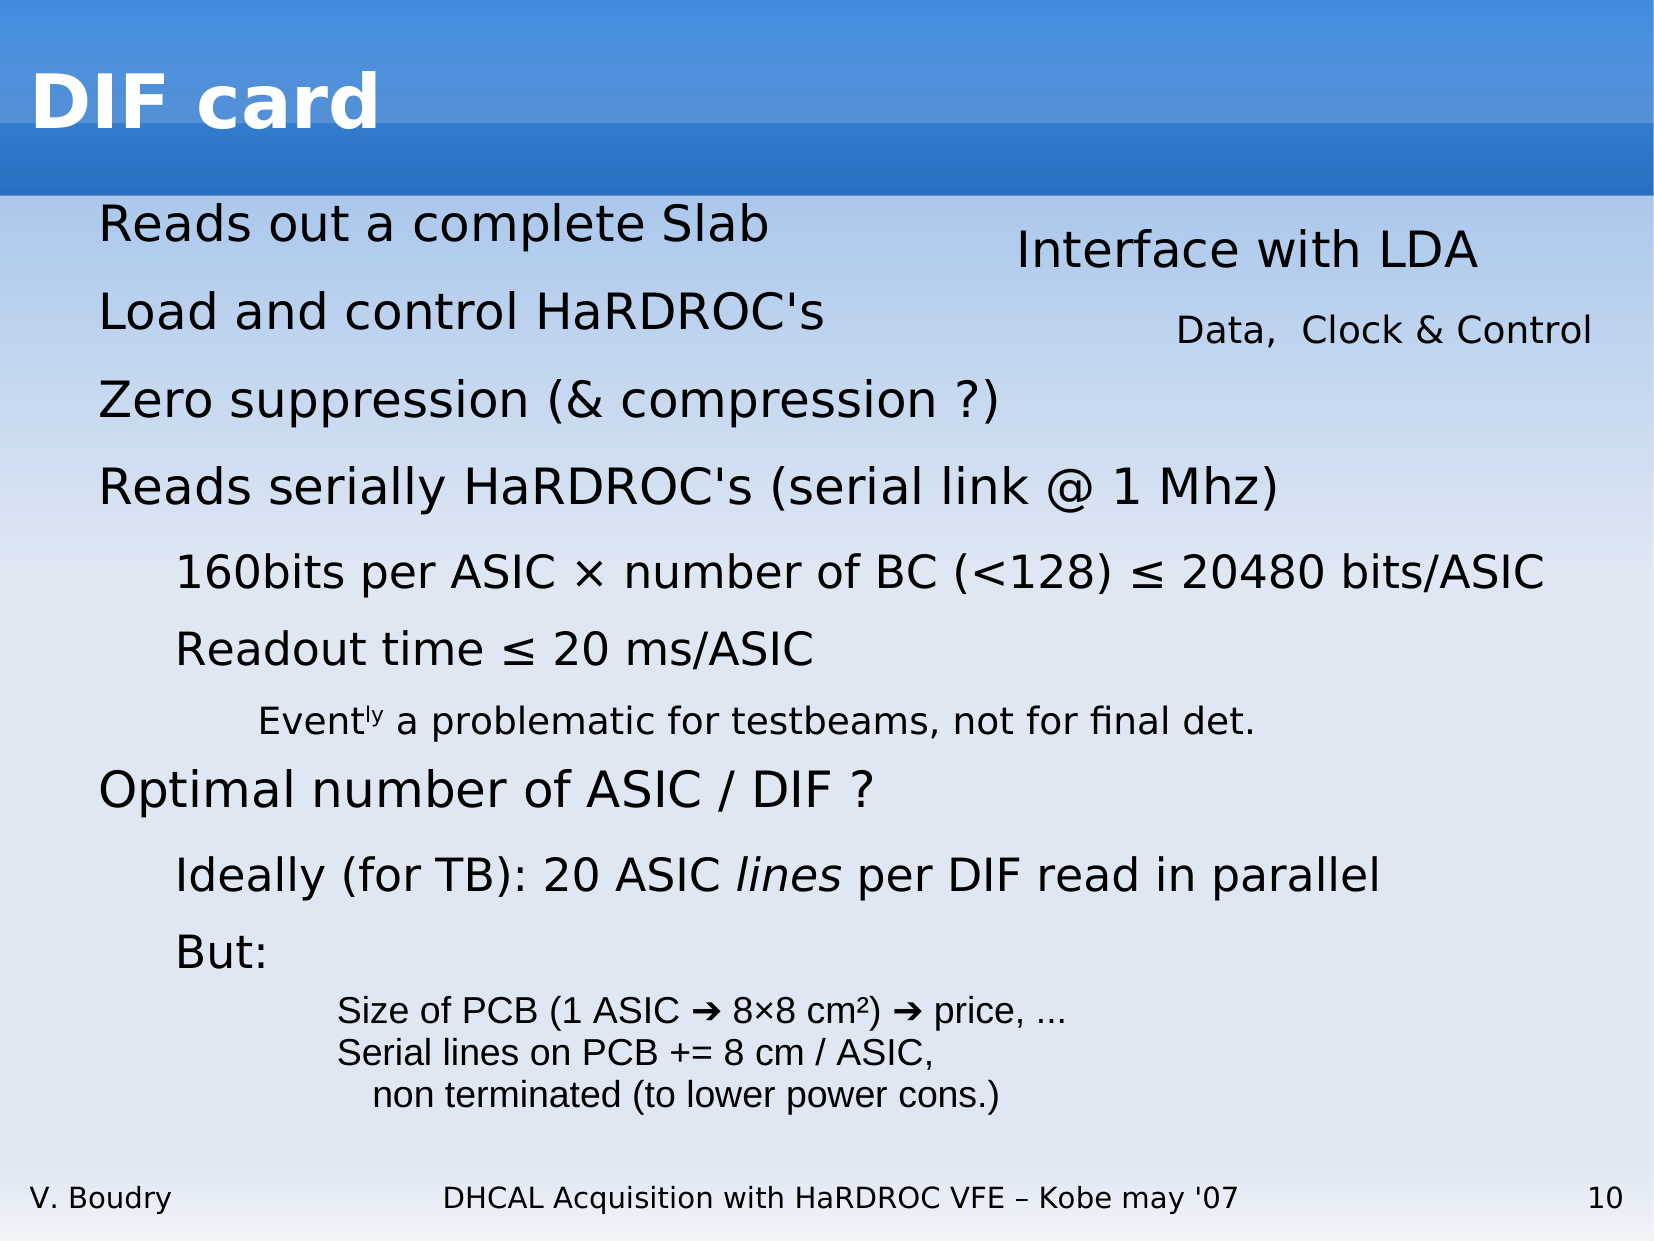

# DIF card
Reads out a complete Slab
Load and control HaRDROC's
Zero suppression (& compression ?)
Reads serially HaRDROC's (serial link @ 1 Mhz)
160bits per ASIC × number of BC (<128) ≤ 20480 bits/ASIC
Readout time ≤ 20 ms/ASIC
Evently a problematic for testbeams, not for final det.
Optimal number of ASIC / DIF ?
Ideally (for TB): 20 ASIC lines per DIF read in parallel
But:
Interface with LDA
Data, Clock & Control
Size of PCB (1 ASIC ➔ 8×8 cm²) ➔ price, ...
Serial lines on PCB += 8 cm / ASIC,
non terminated (to lower power cons.)
DHCAL Acquisition with HaRDROC VFE – Kobe may '07
10